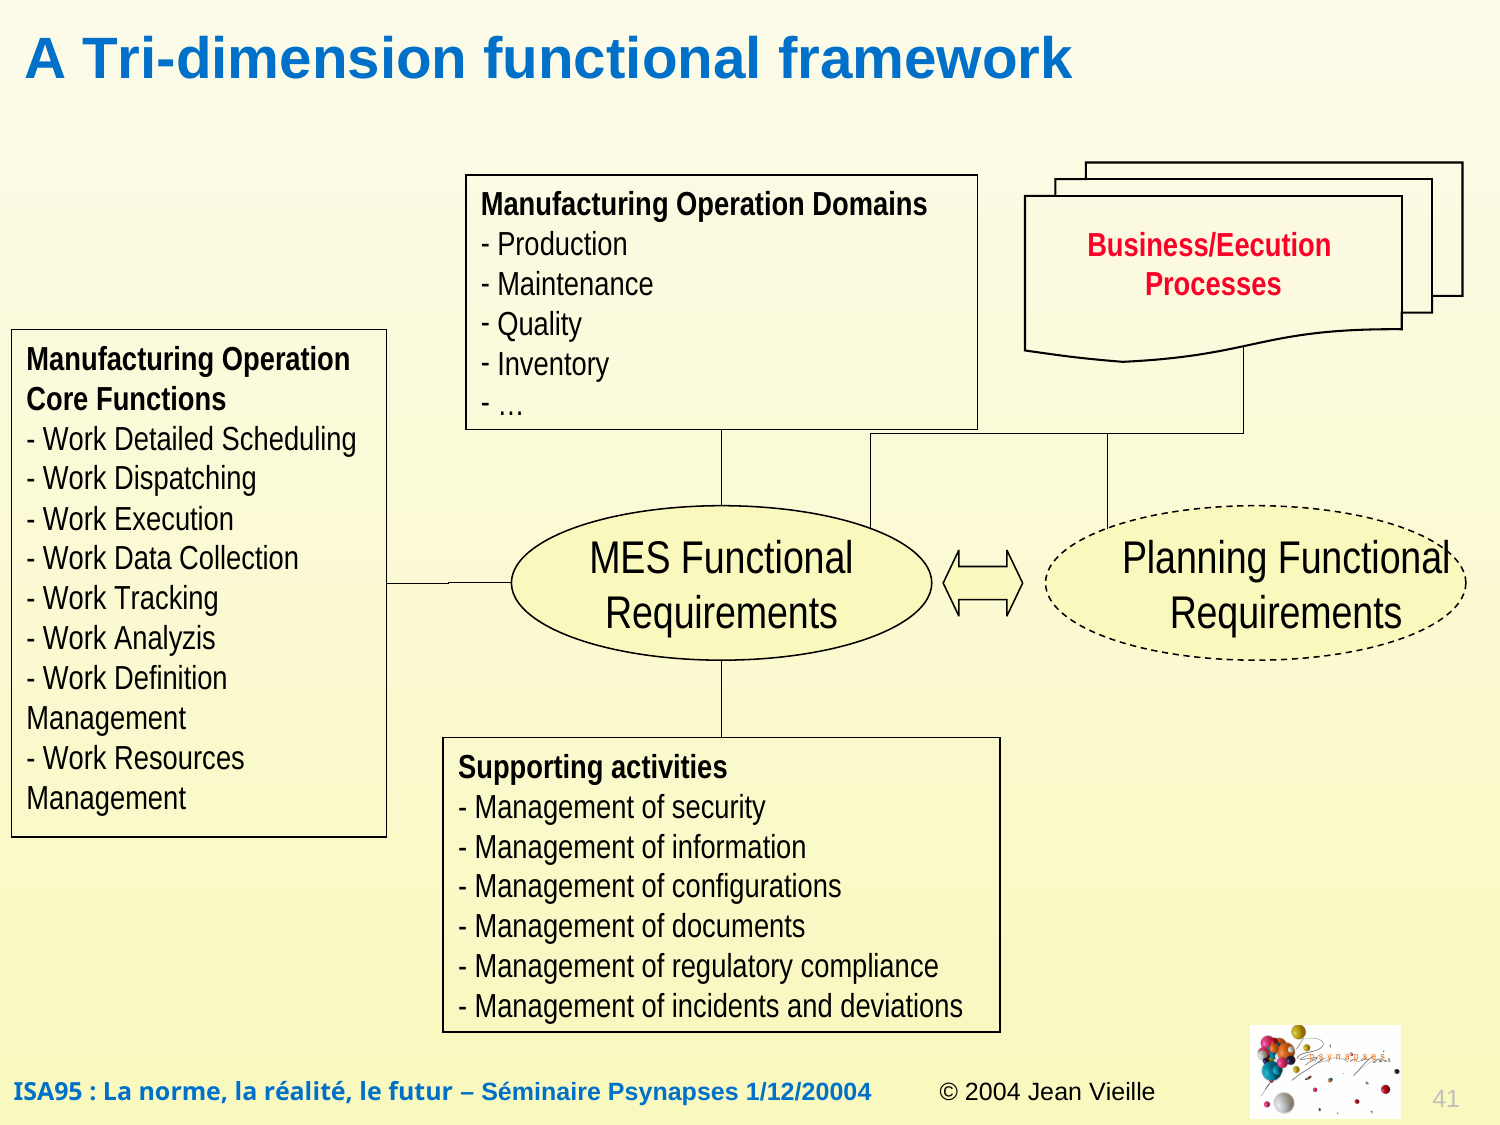

# A Tri-dimension functional framework
Business/Eecution
Processes
Manufacturing Operation Domains
 Production
 Maintenance
 Quality
 Inventory
 …
Manufacturing Operation Core Functions
- Work Detailed Scheduling
- Work Dispatching
- Work Execution
- Work Data Collection
- Work Tracking
- Work Analyzis
- Work Definition Management
- Work Resources Management
MES Functional
Requirements
Planning Functional
Requirements
Supporting activities
- Management of security
- Management of information
- Management of configurations
- Management of documents
- Management of regulatory compliance
- Management of incidents and deviations